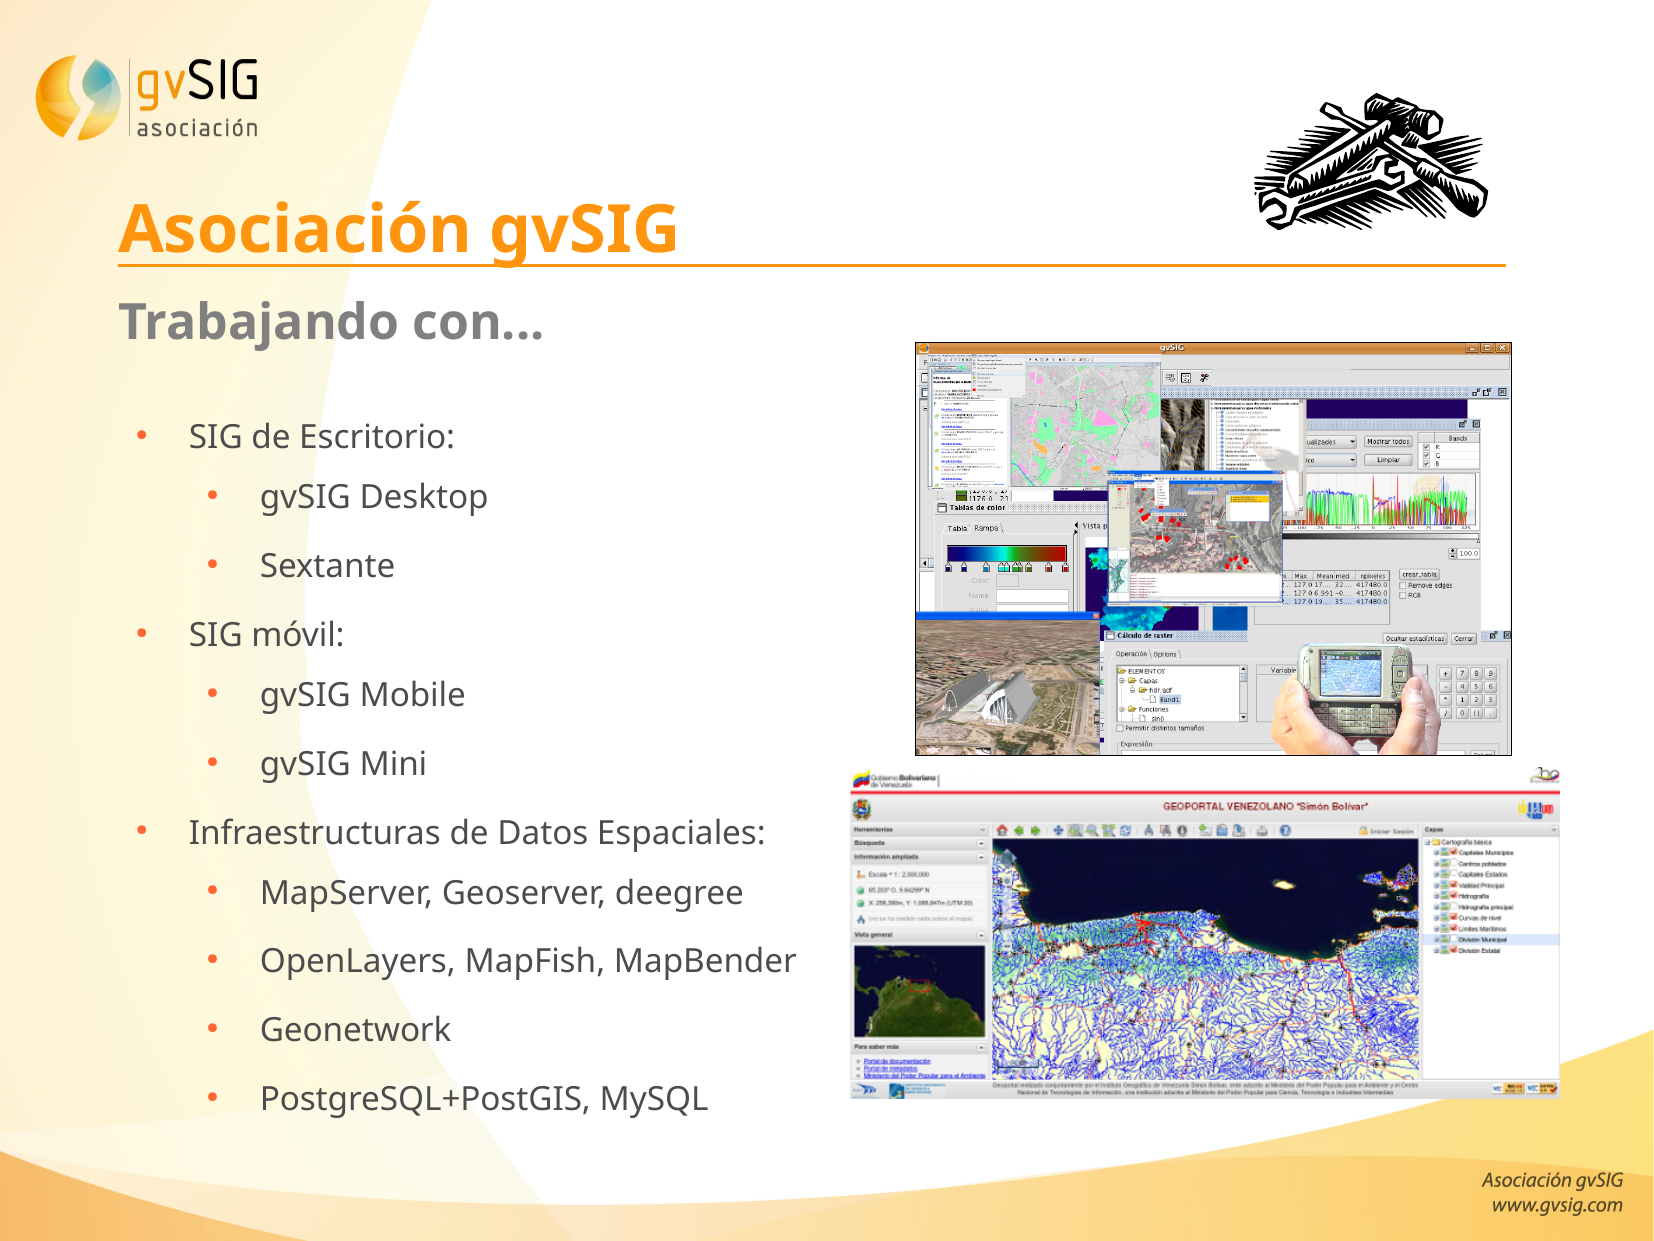

# Asociación gvSIG
Trabajando con...
SIG de Escritorio:
gvSIG Desktop
Sextante
SIG móvil:
gvSIG Mobile
gvSIG Mini
Infraestructuras de Datos Espaciales:
MapServer, Geoserver, deegree
OpenLayers, MapFish, MapBender
Geonetwork
PostgreSQL+PostGIS, MySQL